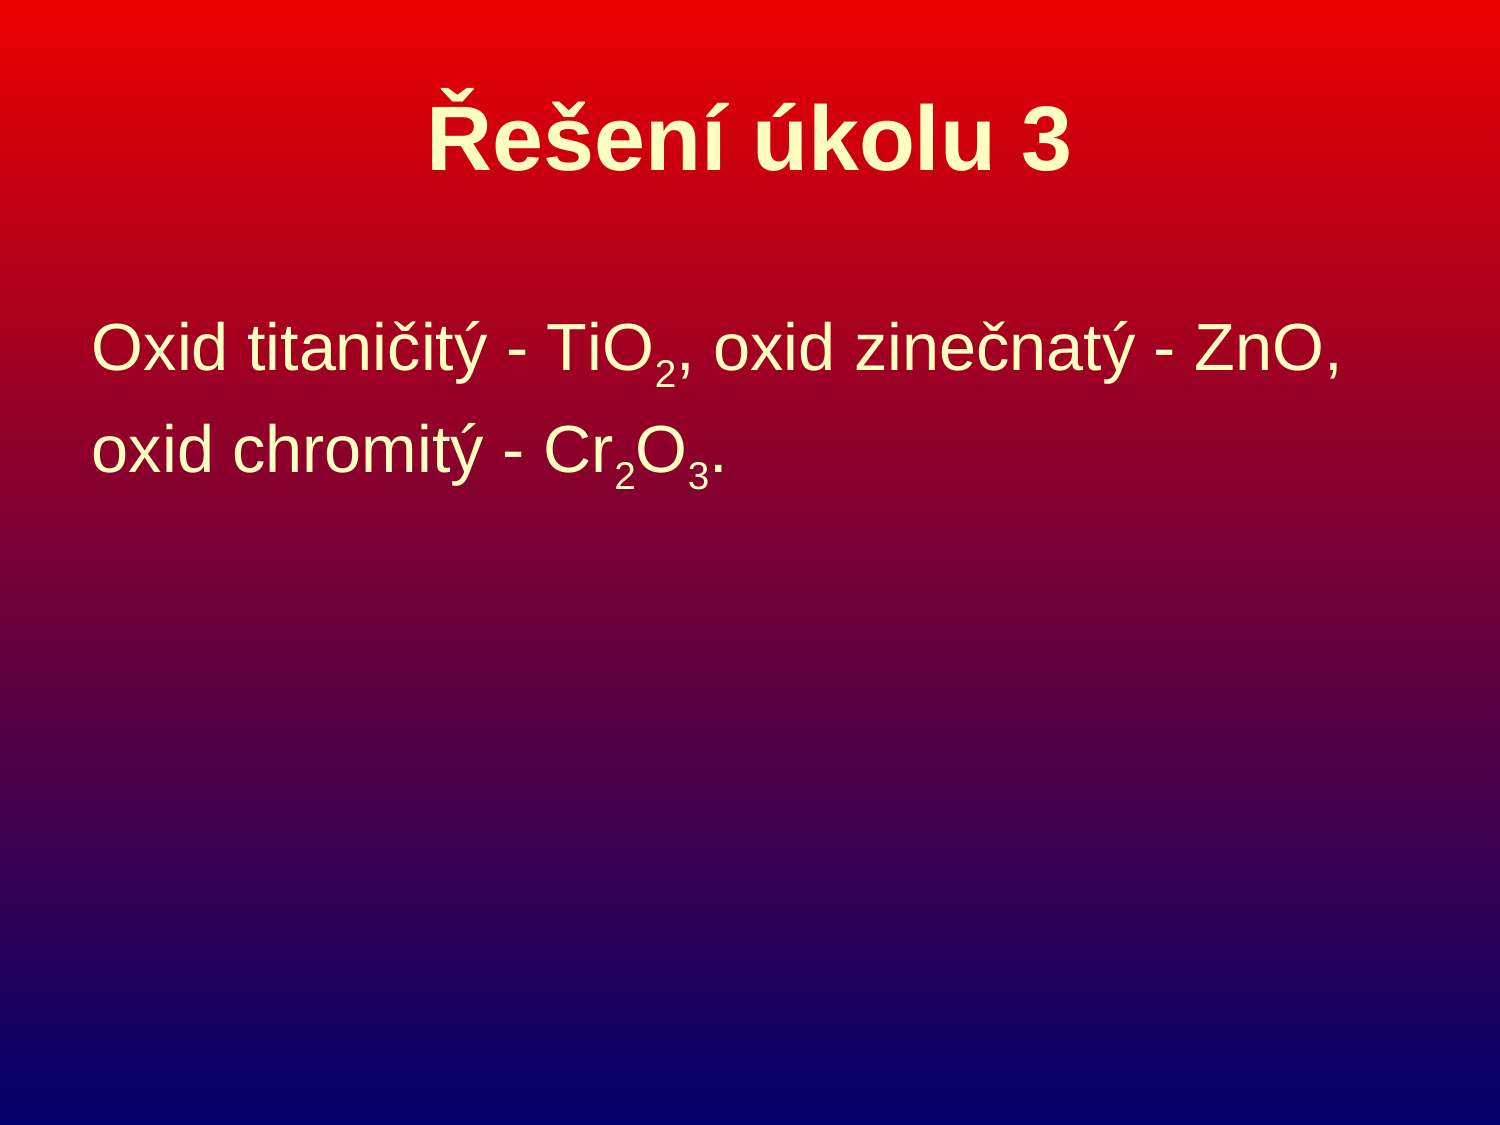

# Řešení úkolu 3
Oxid titaničitý - TiO2, oxid zinečnatý - ZnO,
oxid chromitý - Cr2O3.